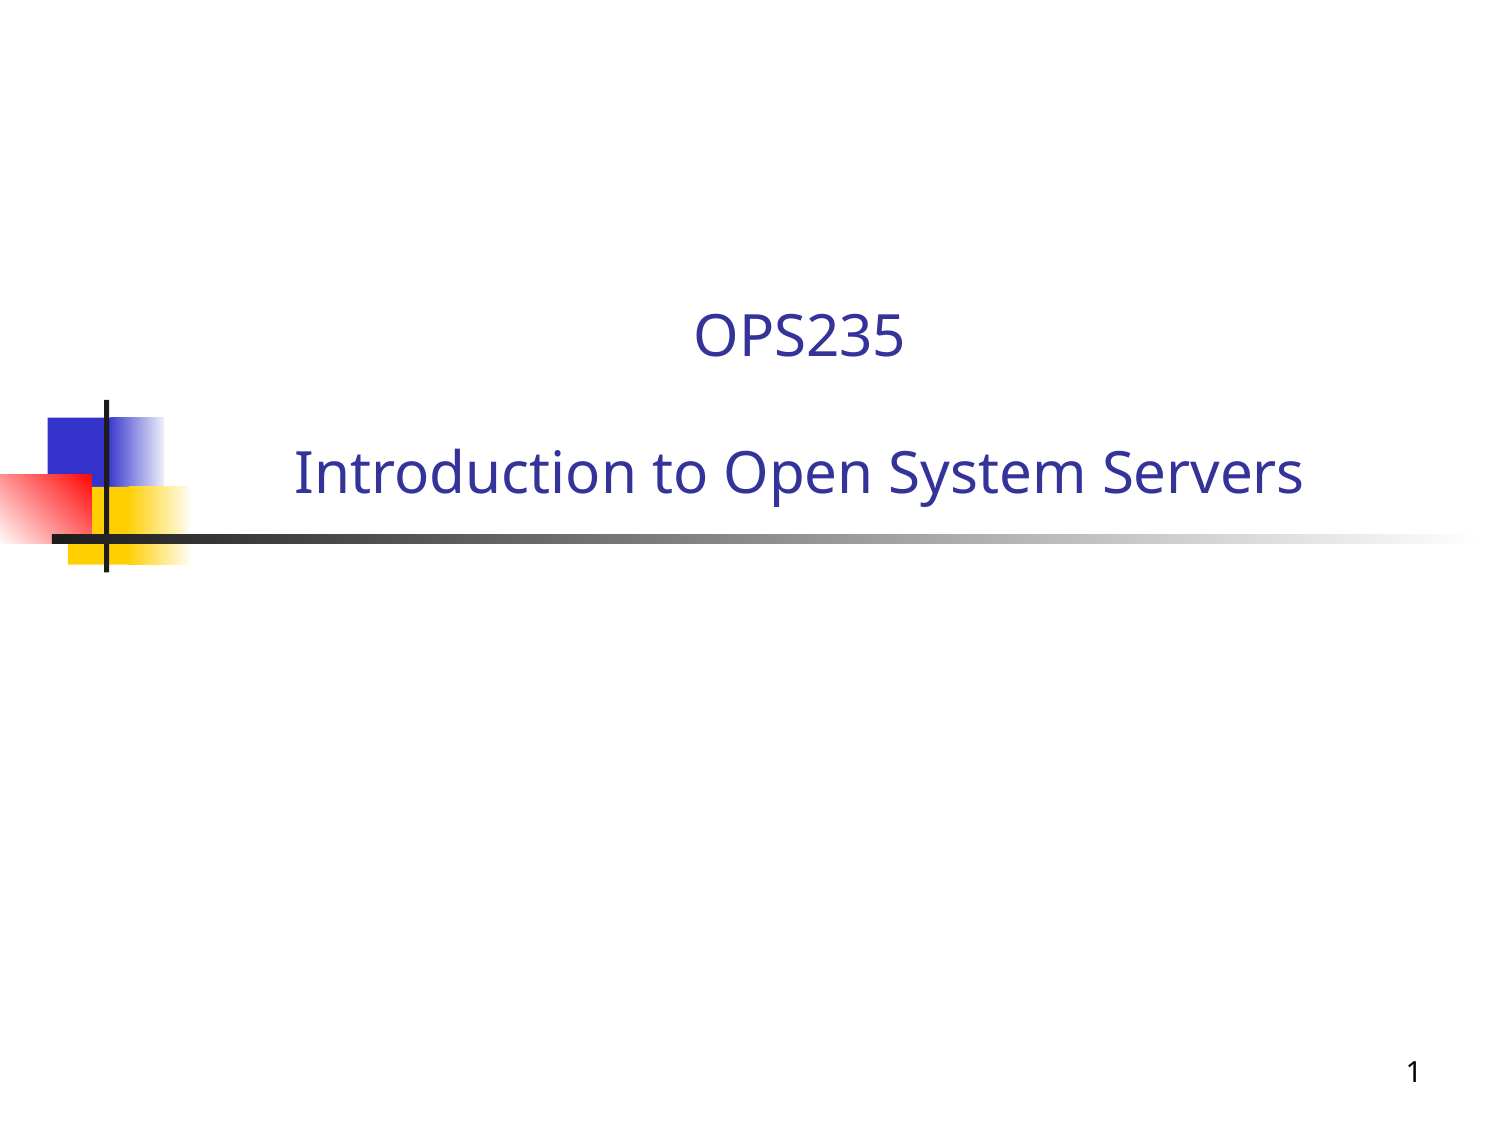

# OPS235 Introduction to Open System Servers
1